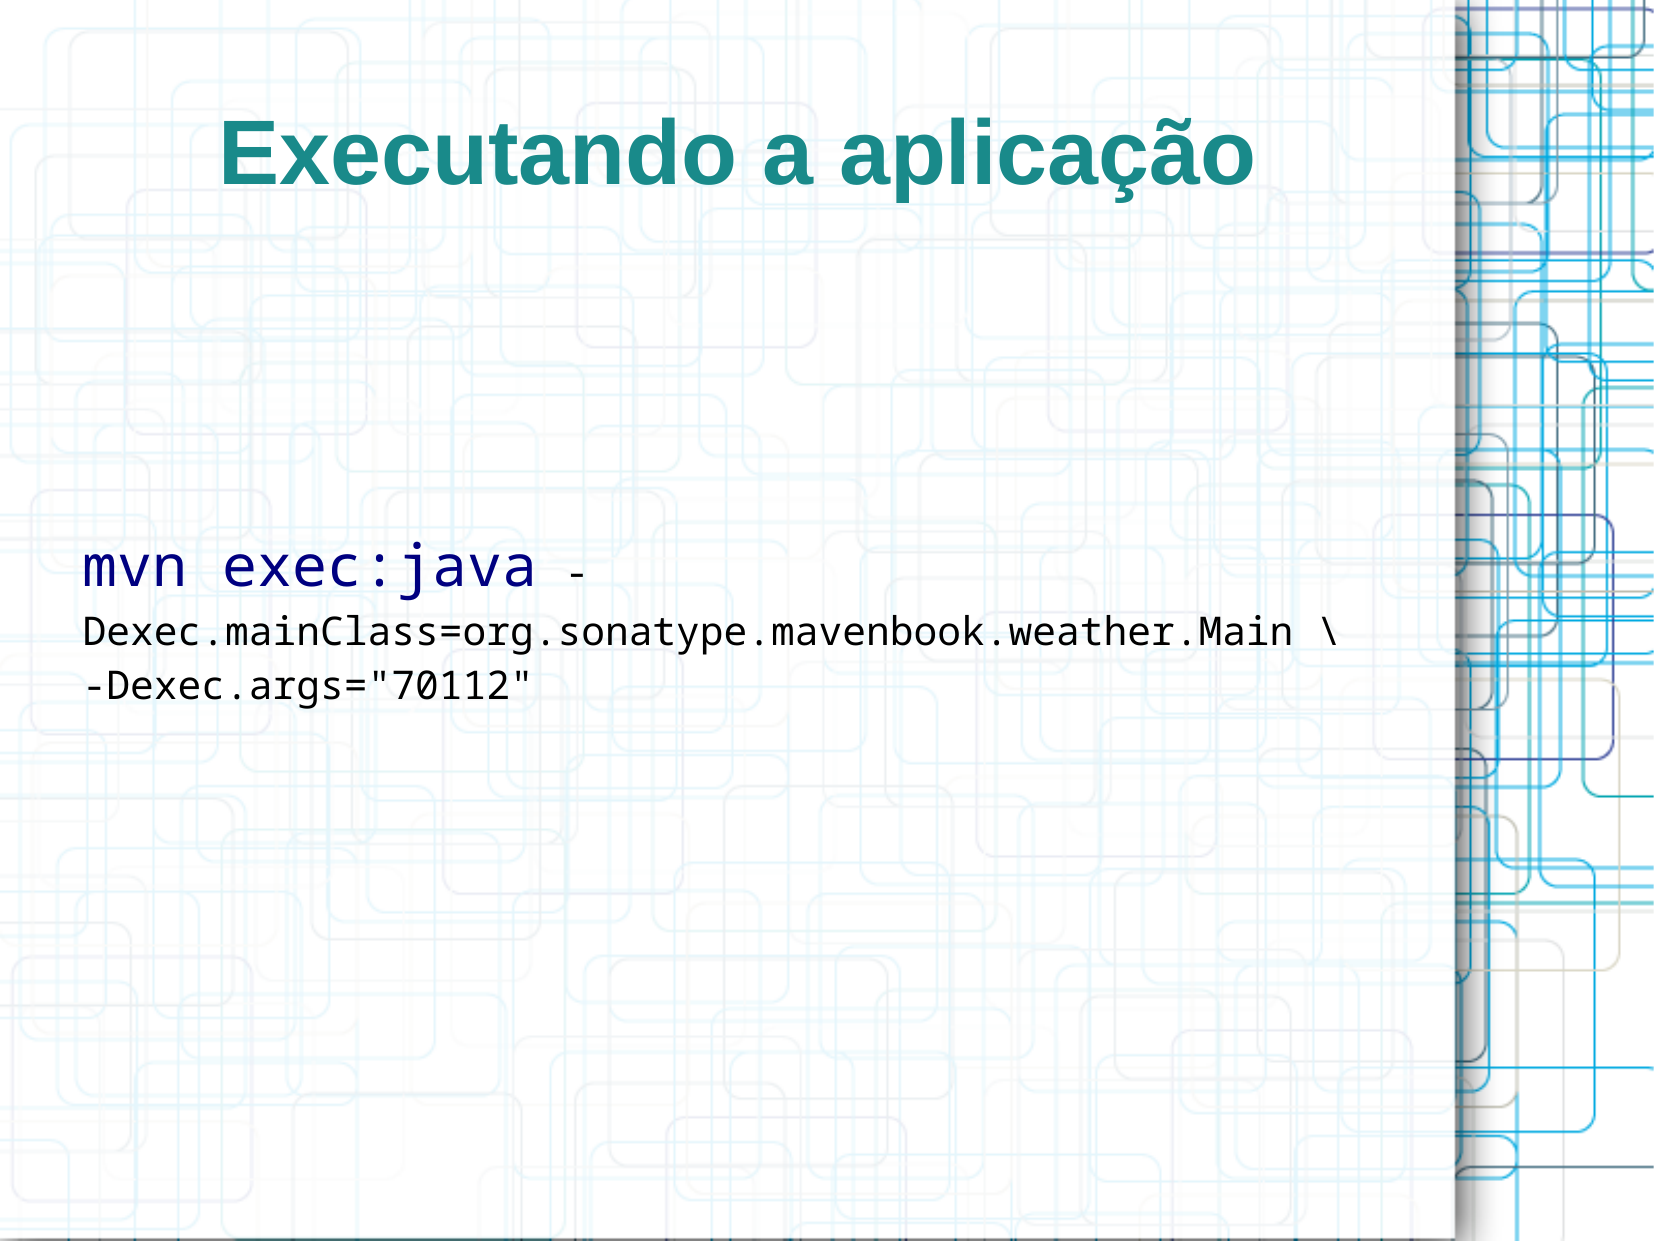

# Executando a aplicação
mvn exec:java -Dexec.mainClass=org.sonatype.mavenbook.weather.Main \
-Dexec.args="70112"